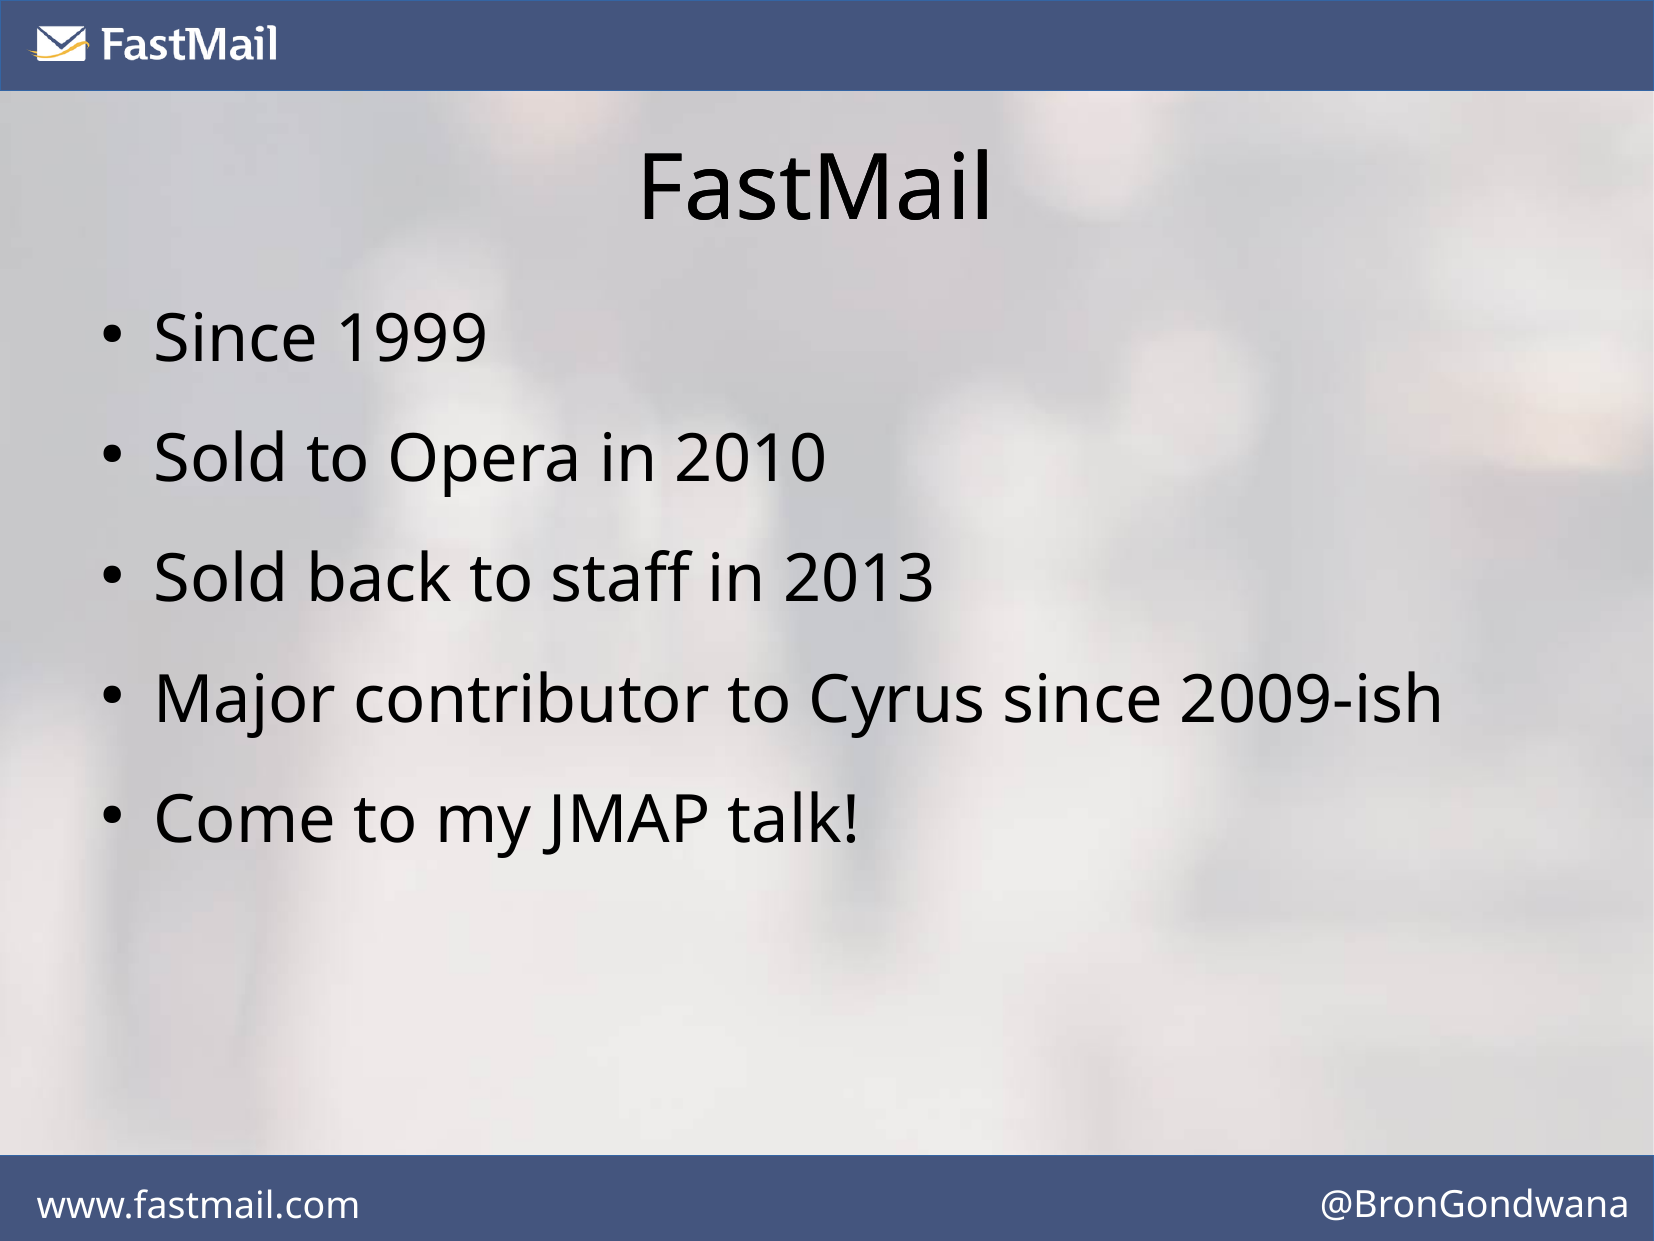

# FastMail
FastMail
Since 1999
Sold to Opera in 2010
Sold back to staff in 2013
Major contributor to Cyrus since 2009-ish
Come to my JMAP talk!